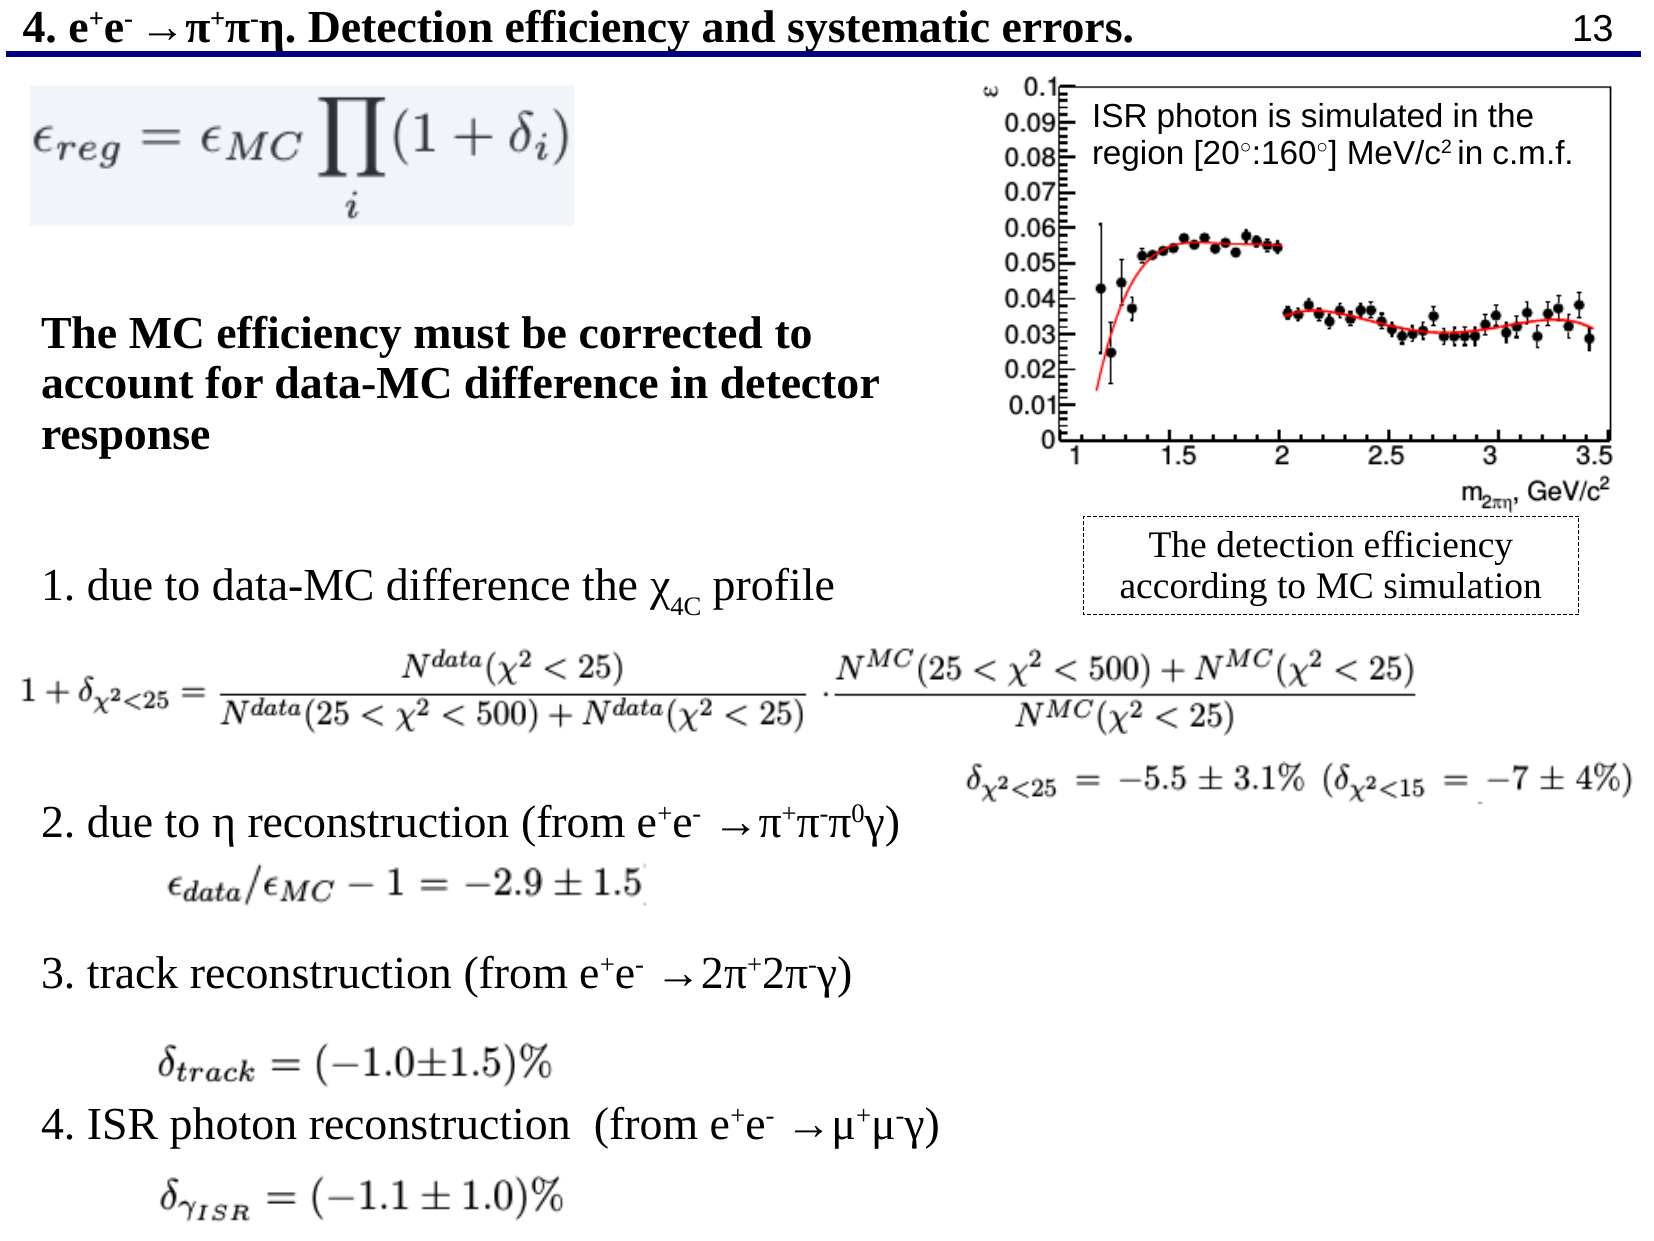

13
4. e+e- →π+π-η. Detection efficiency and systematic errors.
ISR photon is simulated in the region [20○:160○] MeV/c2 in c.m.f.
The MC efficiency must be corrected to account for data-MC difference in detector response
The MC efficiency must be corrected to account for data-MC difference in detector response
1. due to data-MC difference the χ4C profile
2. due to η reconstruction (from e+e- →π+π-π0γ)
3. track reconstruction (from e+e- →2π+2π-γ)
4. ISR photon reconstruction (from e+e- →μ+μ-γ)
The detection efficiency according to MC simulation